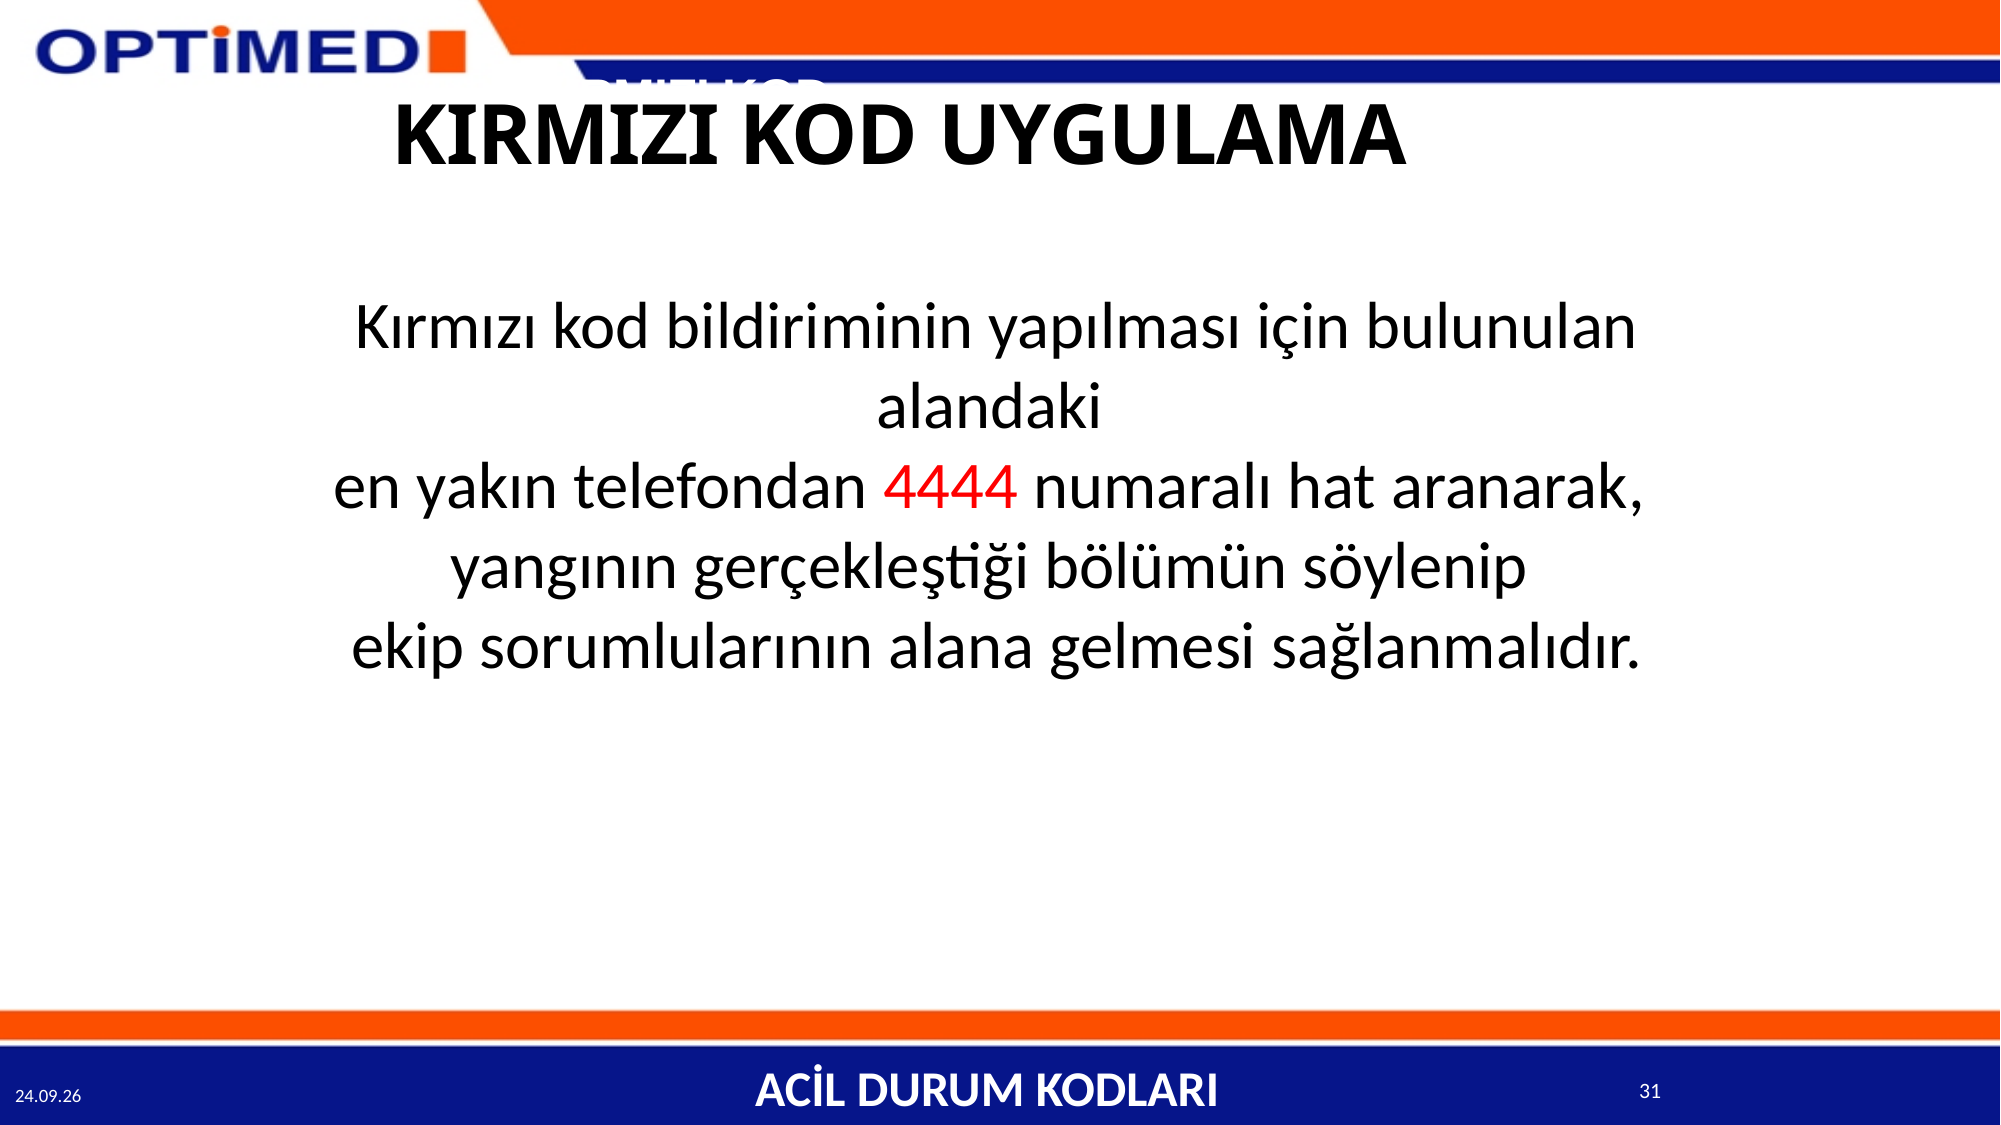

# KIRMIZI KOD
KIRMIZI KOD UYGULAMA
Kırmızı kod bildiriminin yapılması için bulunulan alandaki
en yakın telefondan 4444 numaralı hat aranarak,
yangının gerçekleştiği bölümün söylenip
ekip sorumlularının alana gelmesi sağlanmalıdır.
ACİL DURUM KODLARI